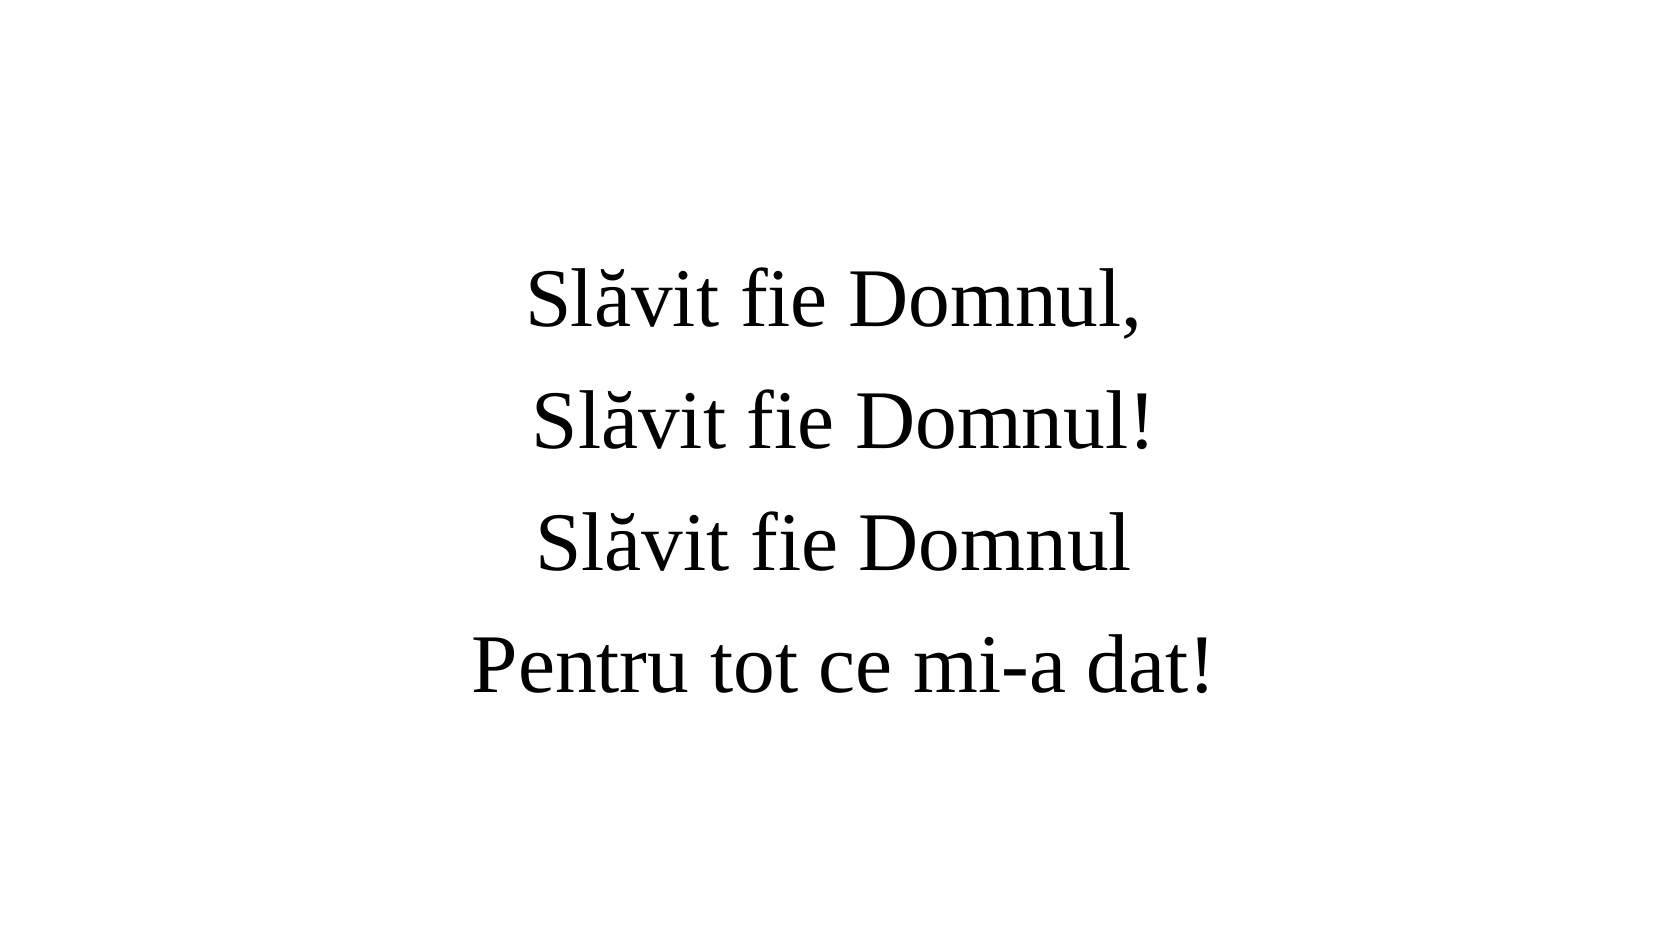

# Slăvit fie Domnul,
Slăvit fie Domnul!
Slăvit fie Domnul
Pentru tot ce mi-a dat!